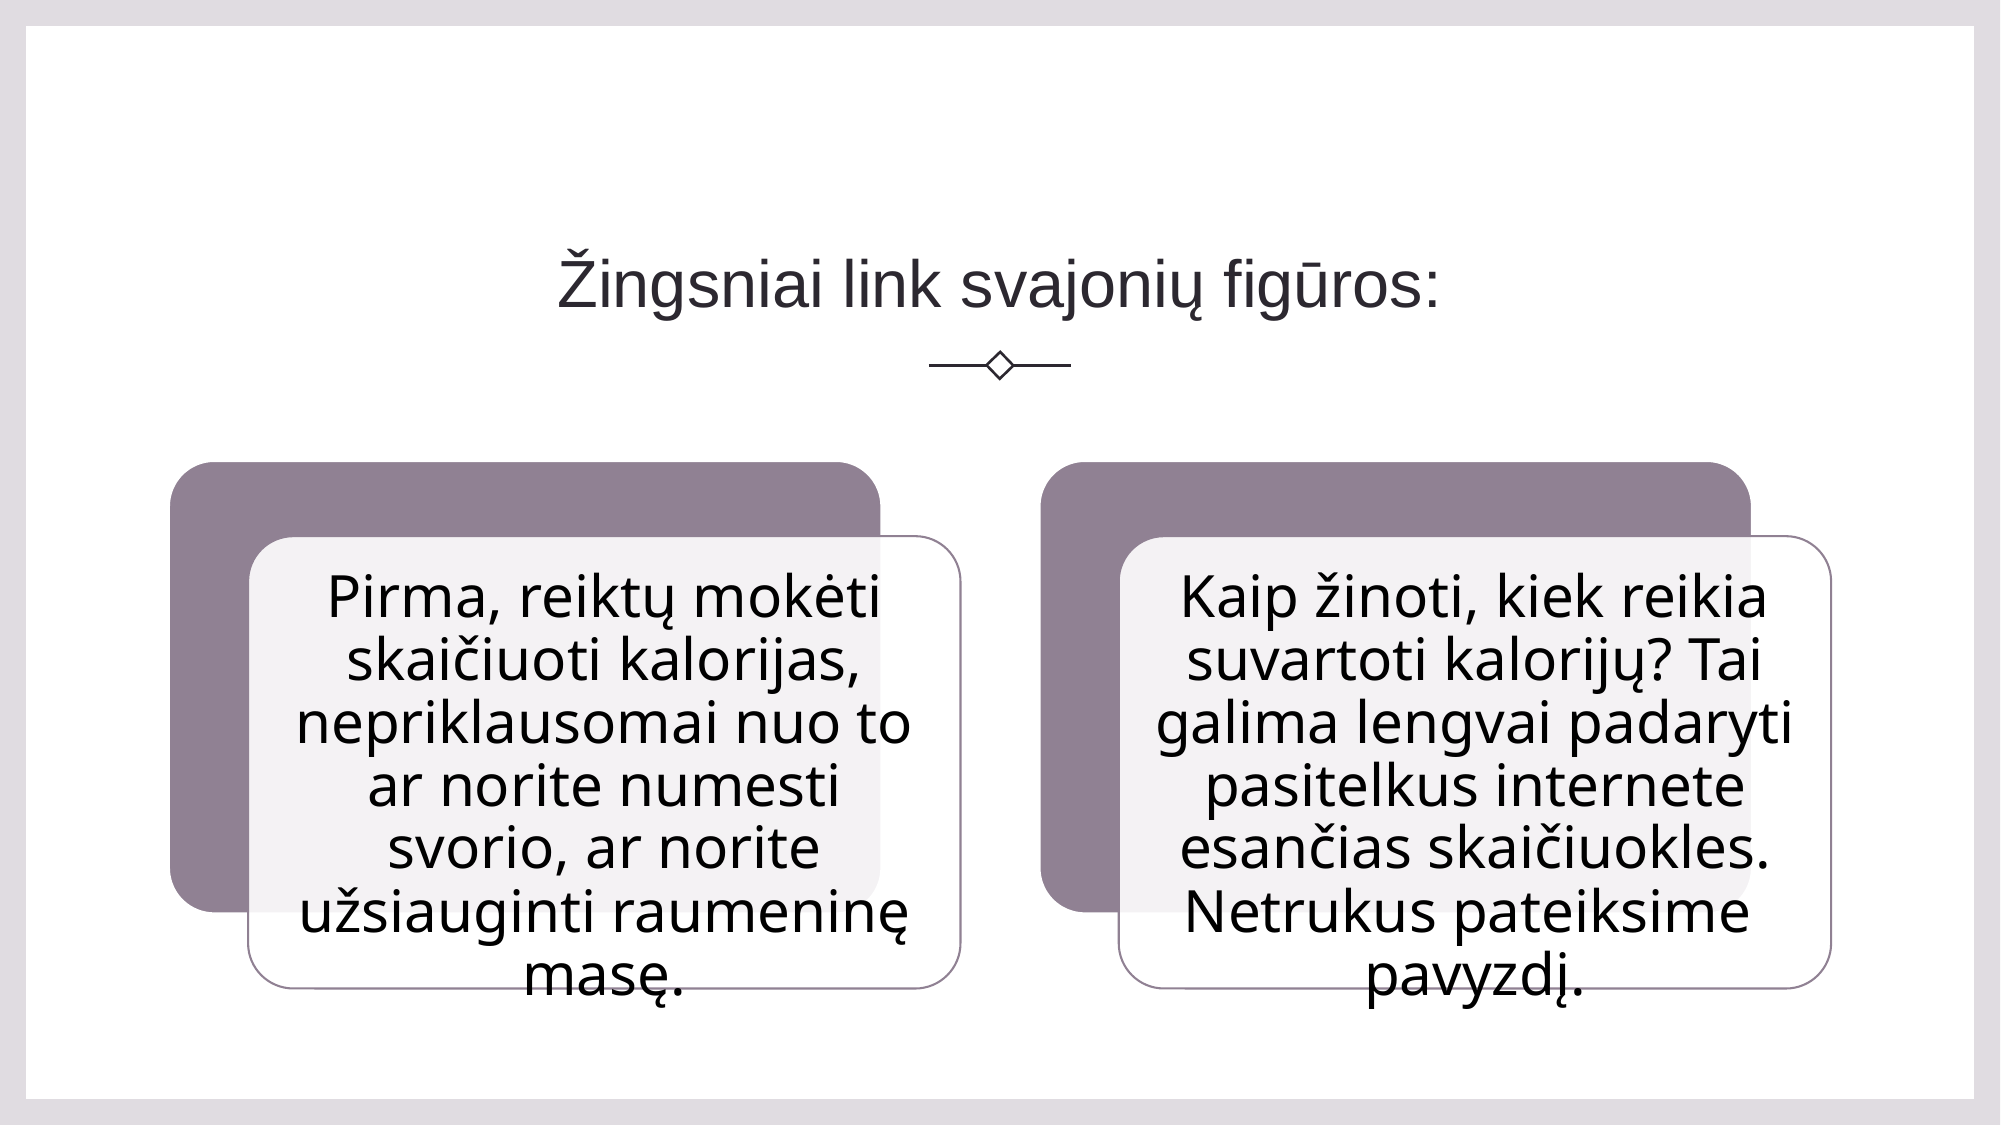

# Žingsniai link svajonių figūros:
Pirma, reiktų mokėti skaičiuoti kalorijas, nepriklausomai nuo to ar norite numesti svorio, ar norite užsiauginti raumeninę masę.
Kaip žinoti, kiek reikia suvartoti kalorijų? Tai galima lengvai padaryti pasitelkus internete esančias skaičiuokles. Netrukus pateiksime pavyzdį.